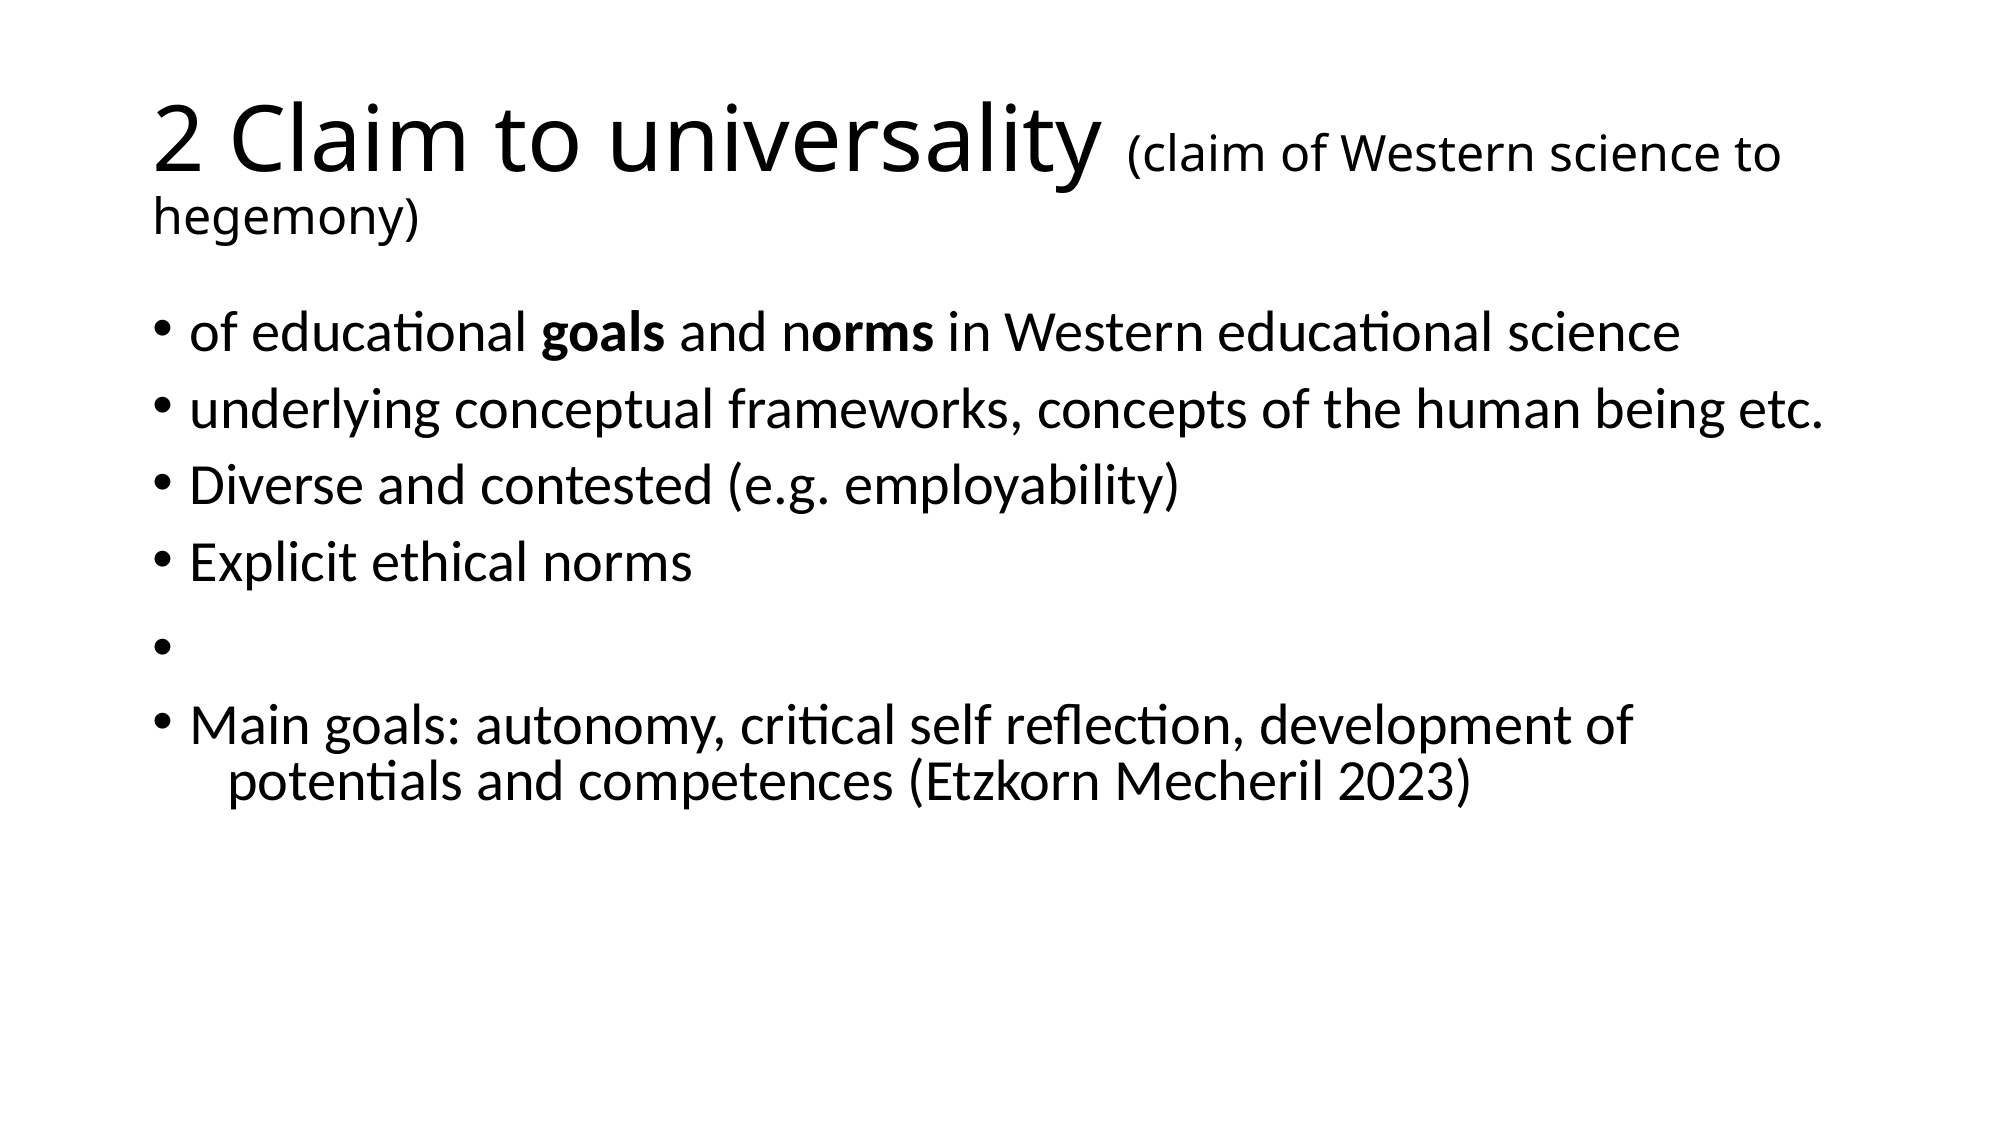

# 2 Claim to universality (claim of Western science to hegemony)
of educational goals and norms in Western educational science
underlying conceptual frameworks, concepts of the human being etc.
Diverse and contested (e.g. employability)
Explicit ethical norms
Main goals: autonomy, critical self reflection, development of potentials and competences (Etzkorn Mecheril 2023)